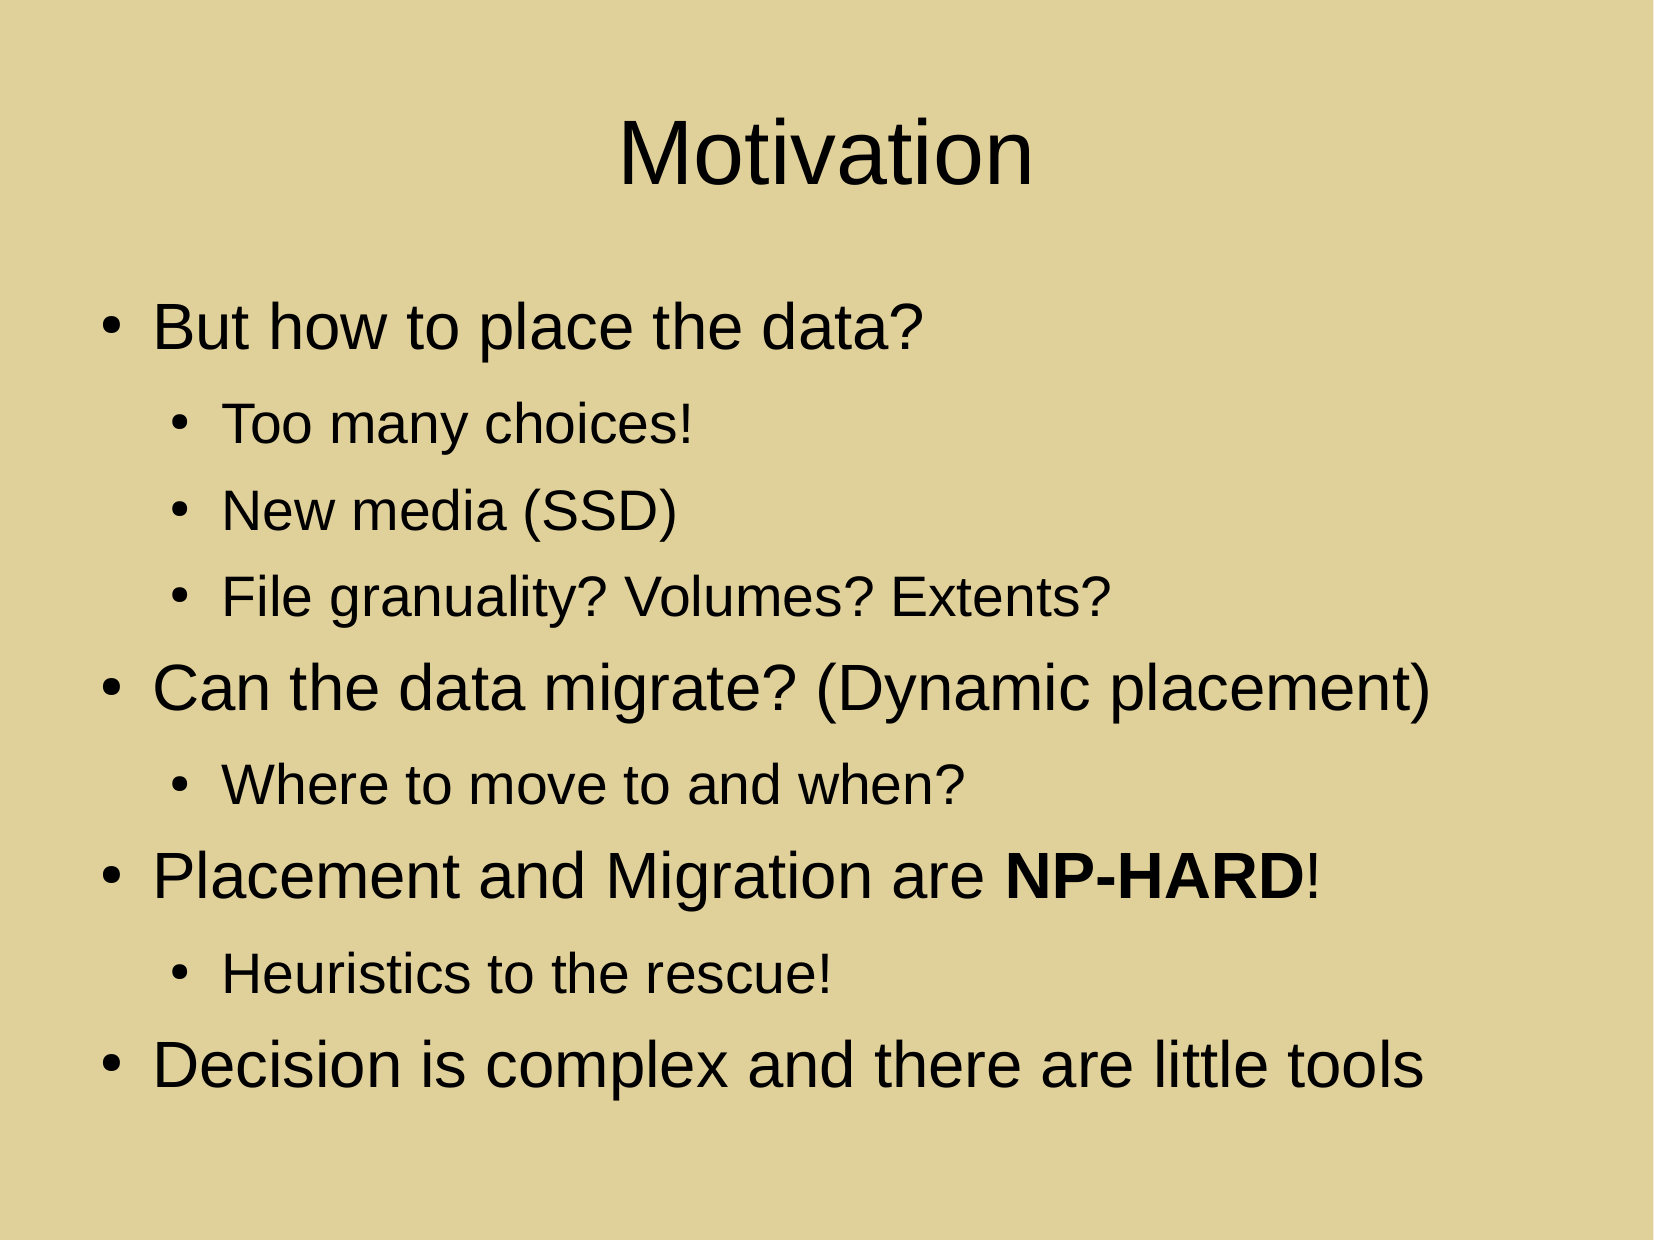

# Motivation
But how to place the data?
Too many choices!
New media (SSD)
File granuality? Volumes? Extents?
Can the data migrate? (Dynamic placement)
Where to move to and when?
Placement and Migration are NP-HARD!
Heuristics to the rescue!
Decision is complex and there are little tools